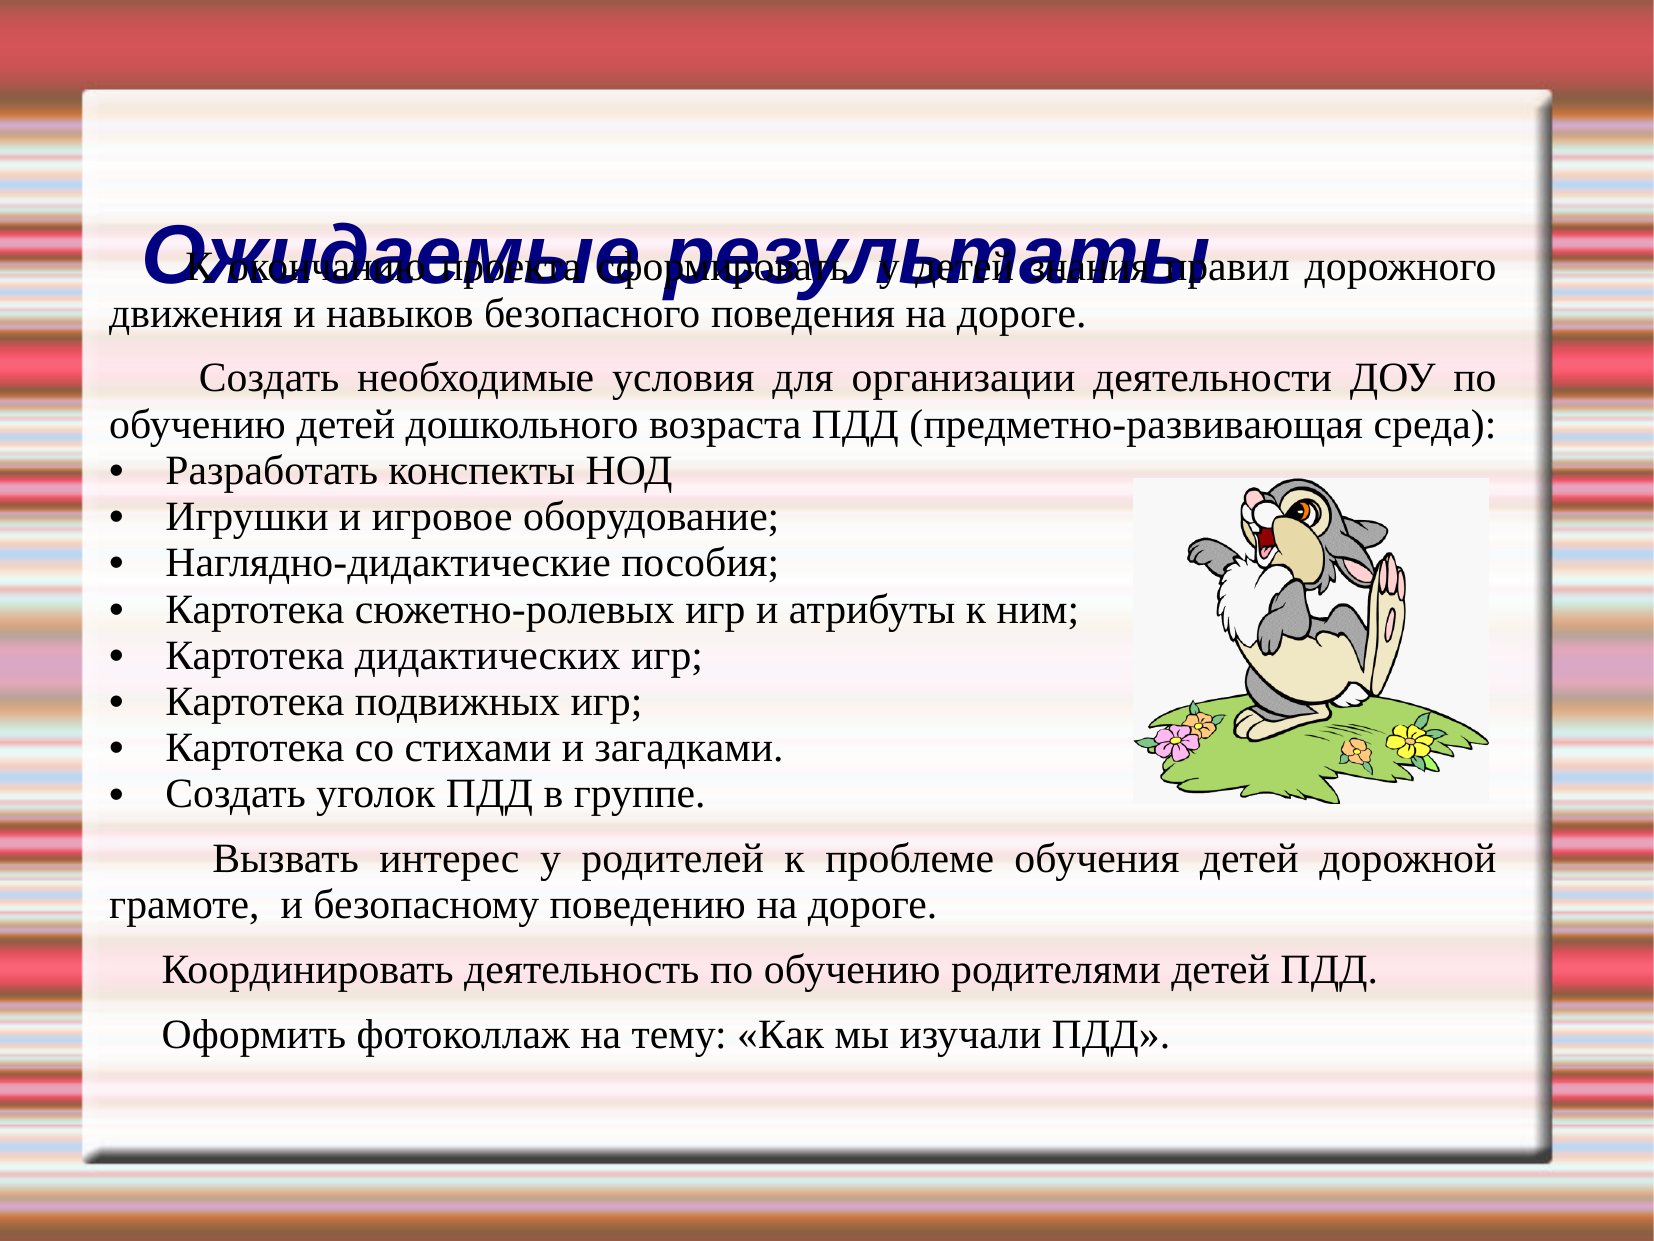

Ожидаемые результаты
 К окончанию проекта сформировать у детей знания правил дорожного движения и навыков безопасного поведения на дороге.
 Создать необходимые условия для организации деятельности ДОУ по обучению детей дошкольного возраста ПДД (предметно-развивающая среда):
Разработать конспекты НОД
Игрушки и игровое оборудование;
Наглядно-дидактические пособия;
Картотека сюжетно-ролевых игр и атрибуты к ним;
Картотека дидактических игр;
Картотека подвижных игр;
Картотека со стихами и загадками.
Создать уголок ПДД в группе.
 Вызвать интерес у родителей к проблеме обучения детей дорожной грамоте, и безопасному поведению на дороге.
 Координировать деятельность по обучению родителями детей ПДД.
 Оформить фотоколлаж на тему: «Как мы изучали ПДД».